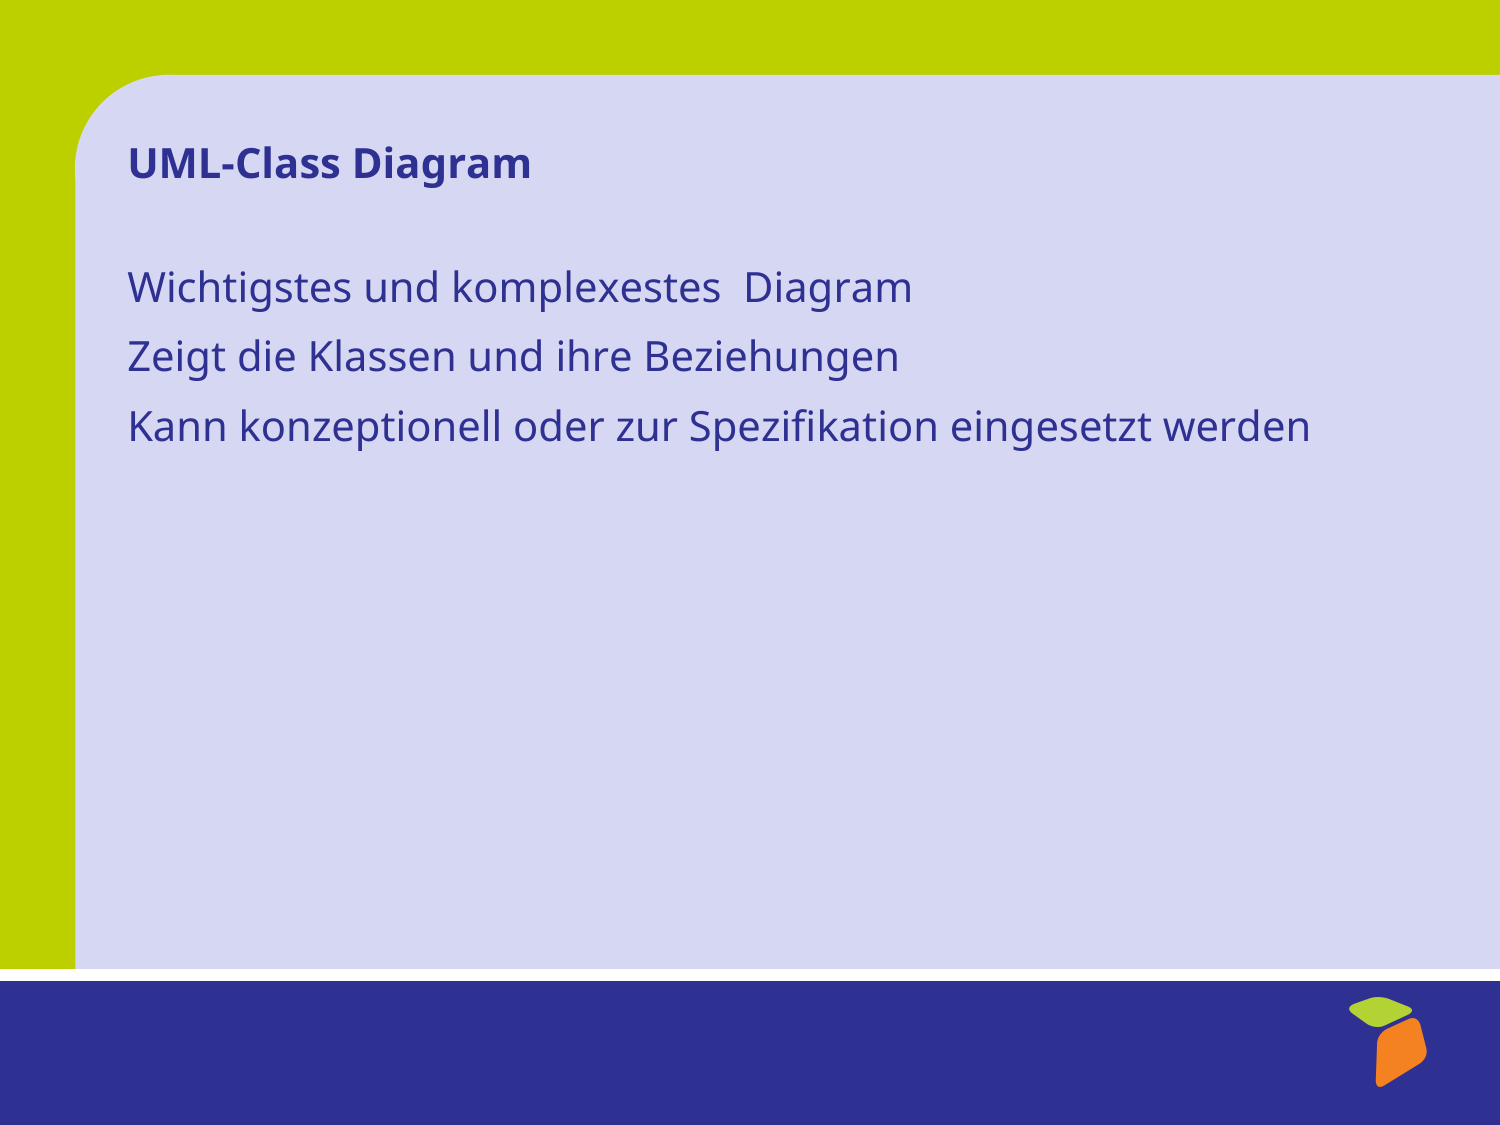

# UML-Class Diagram
Wichtigstes und komplexestes Diagram
Zeigt die Klassen und ihre Beziehungen
Kann konzeptionell oder zur Spezifikation eingesetzt werden